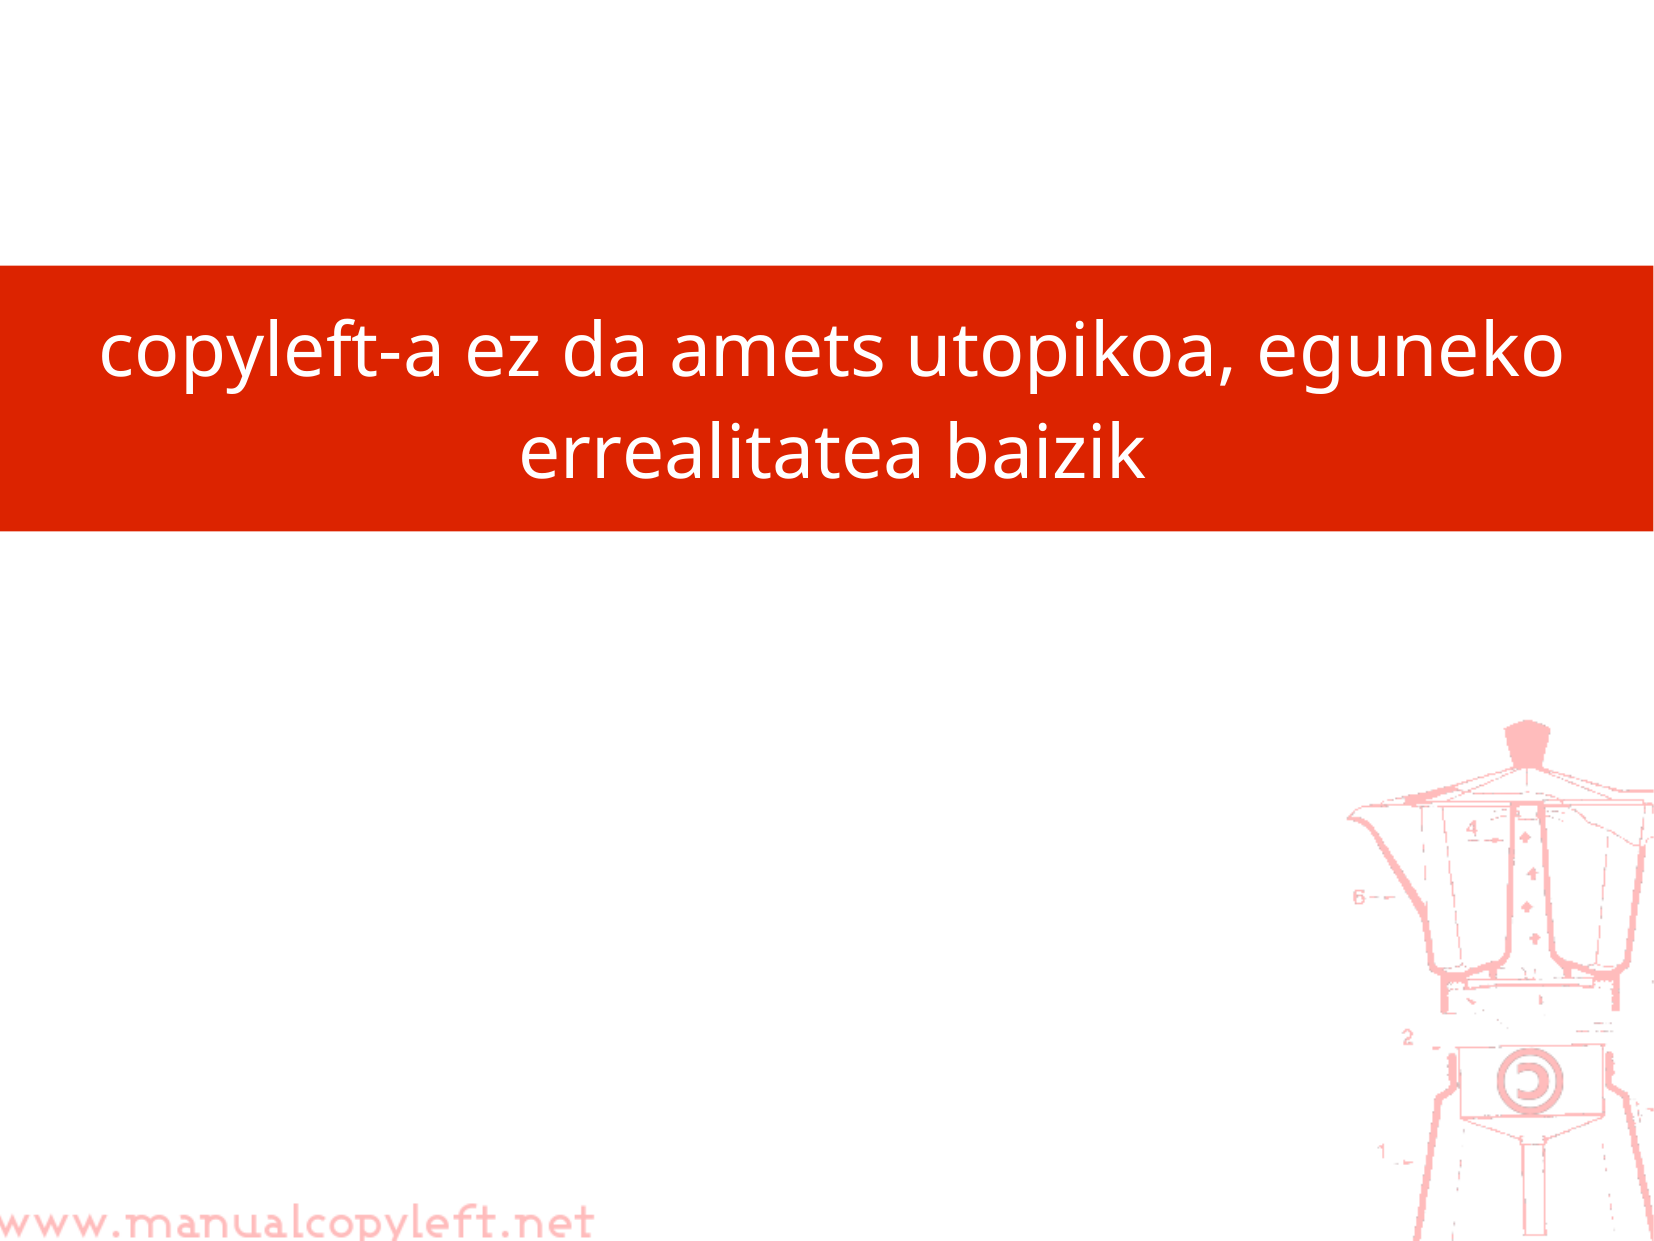

# copyleft-a ez da amets utopikoa, eguneko errealitatea baizik